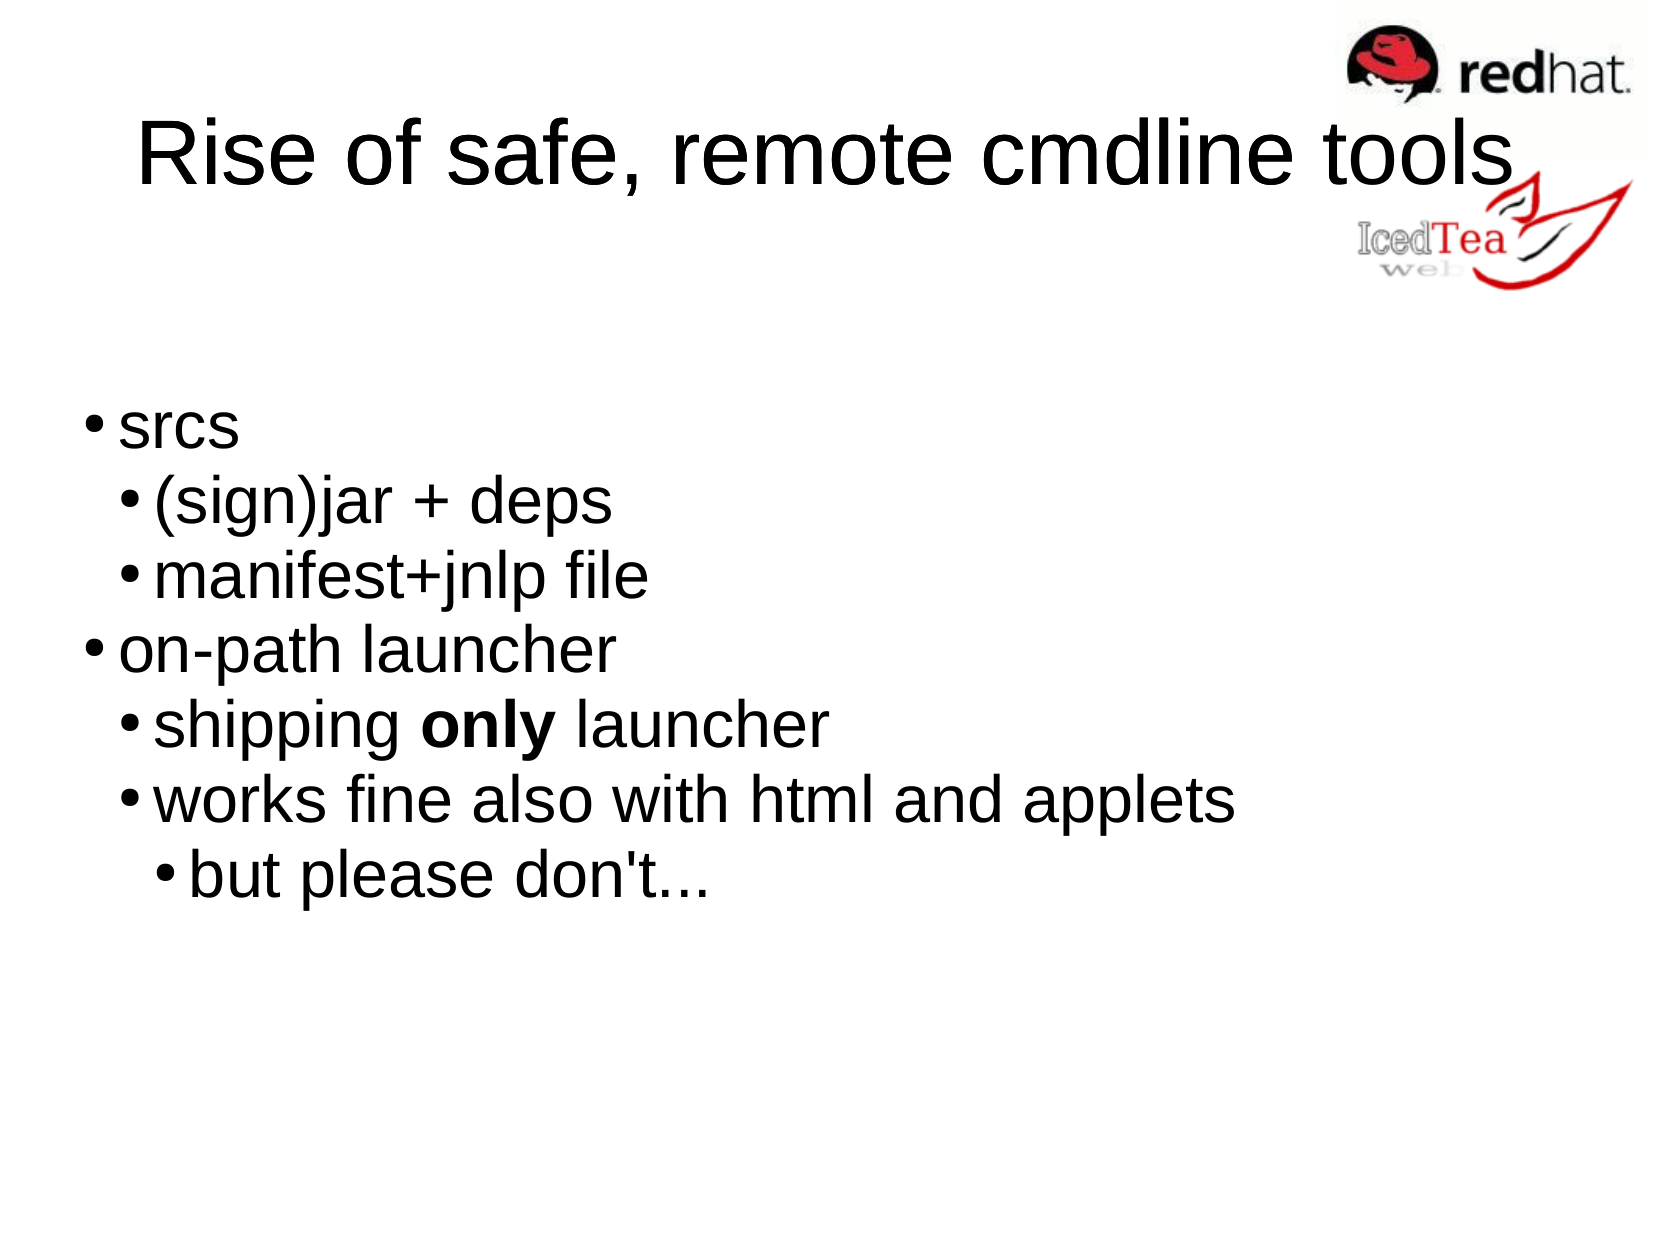

# Rise of safe, remote cmdline tools
Rise of safe, remote cmdline tools
srcs
(sign)jar + deps
manifest+jnlp file
on-path launcher
shipping only launcher
works fine also with html and applets
but please don't...